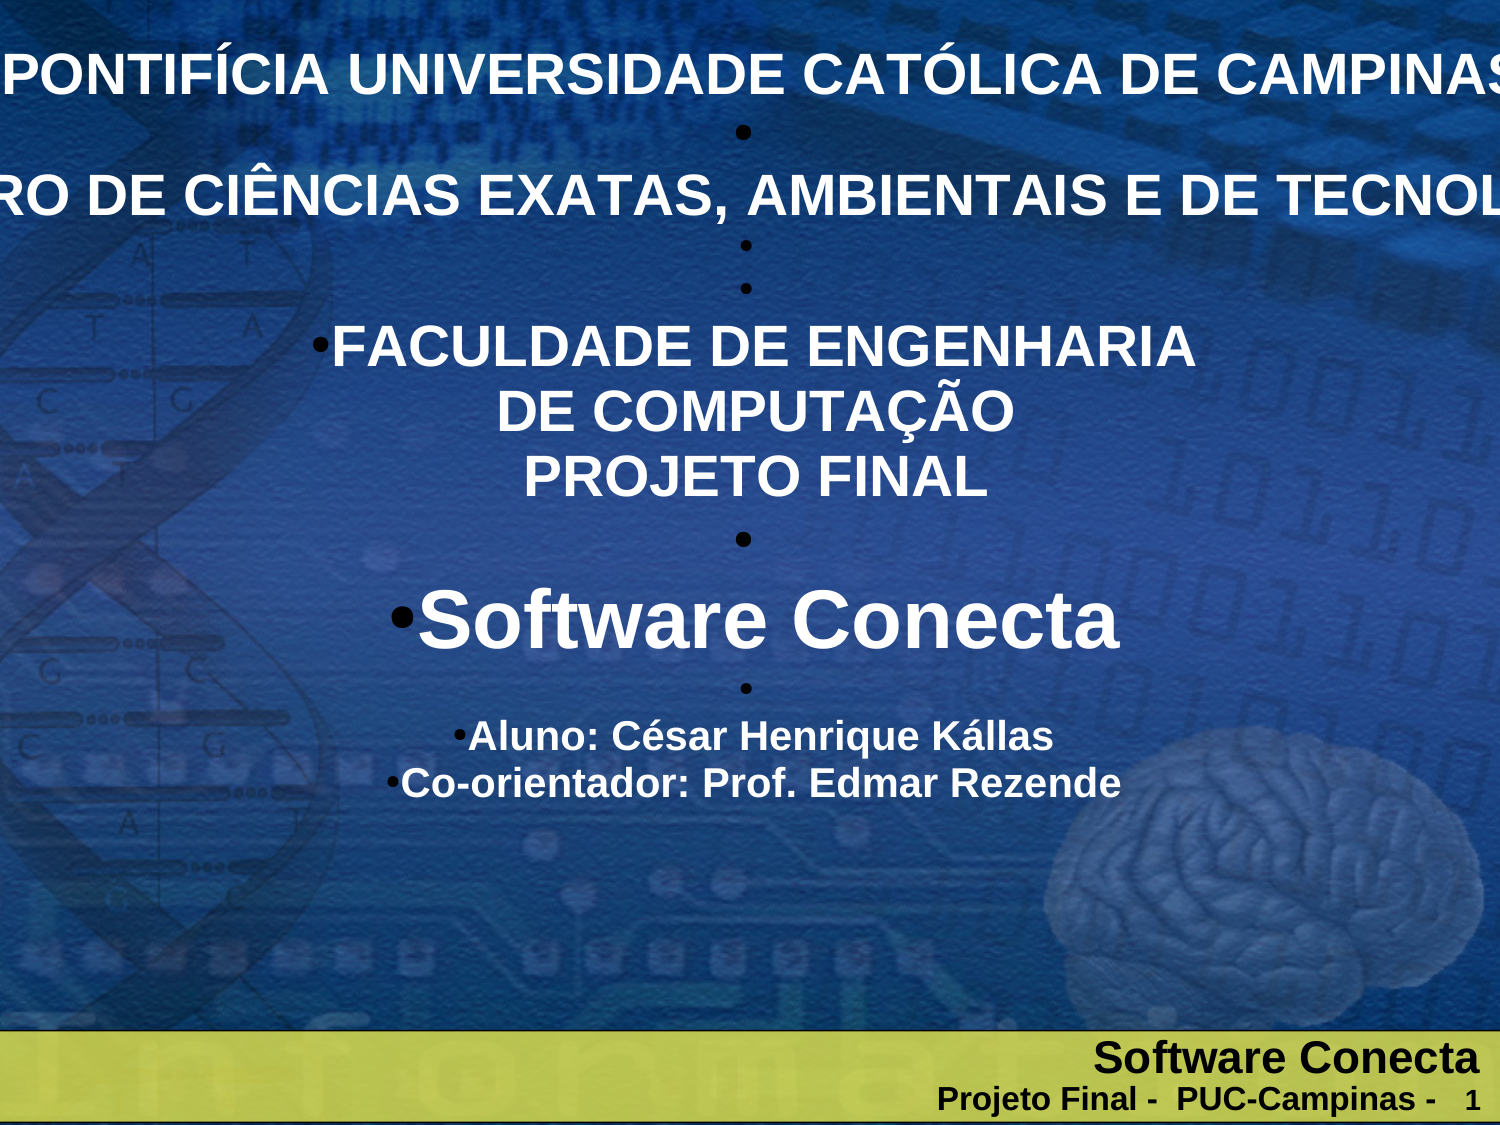

PONTIFÍCIA UNIVERSIDADE CATÓLICA DE CAMPINAS
CENTRO DE CIÊNCIAS EXATAS, AMBIENTAIS E DE TECNOLOGIAS
FACULDADE DE ENGENHARIA
DE COMPUTAÇÃO
PROJETO FINAL
Software Conecta
Aluno: César Henrique Kállas
Co-orientador: Prof. Edmar Rezende